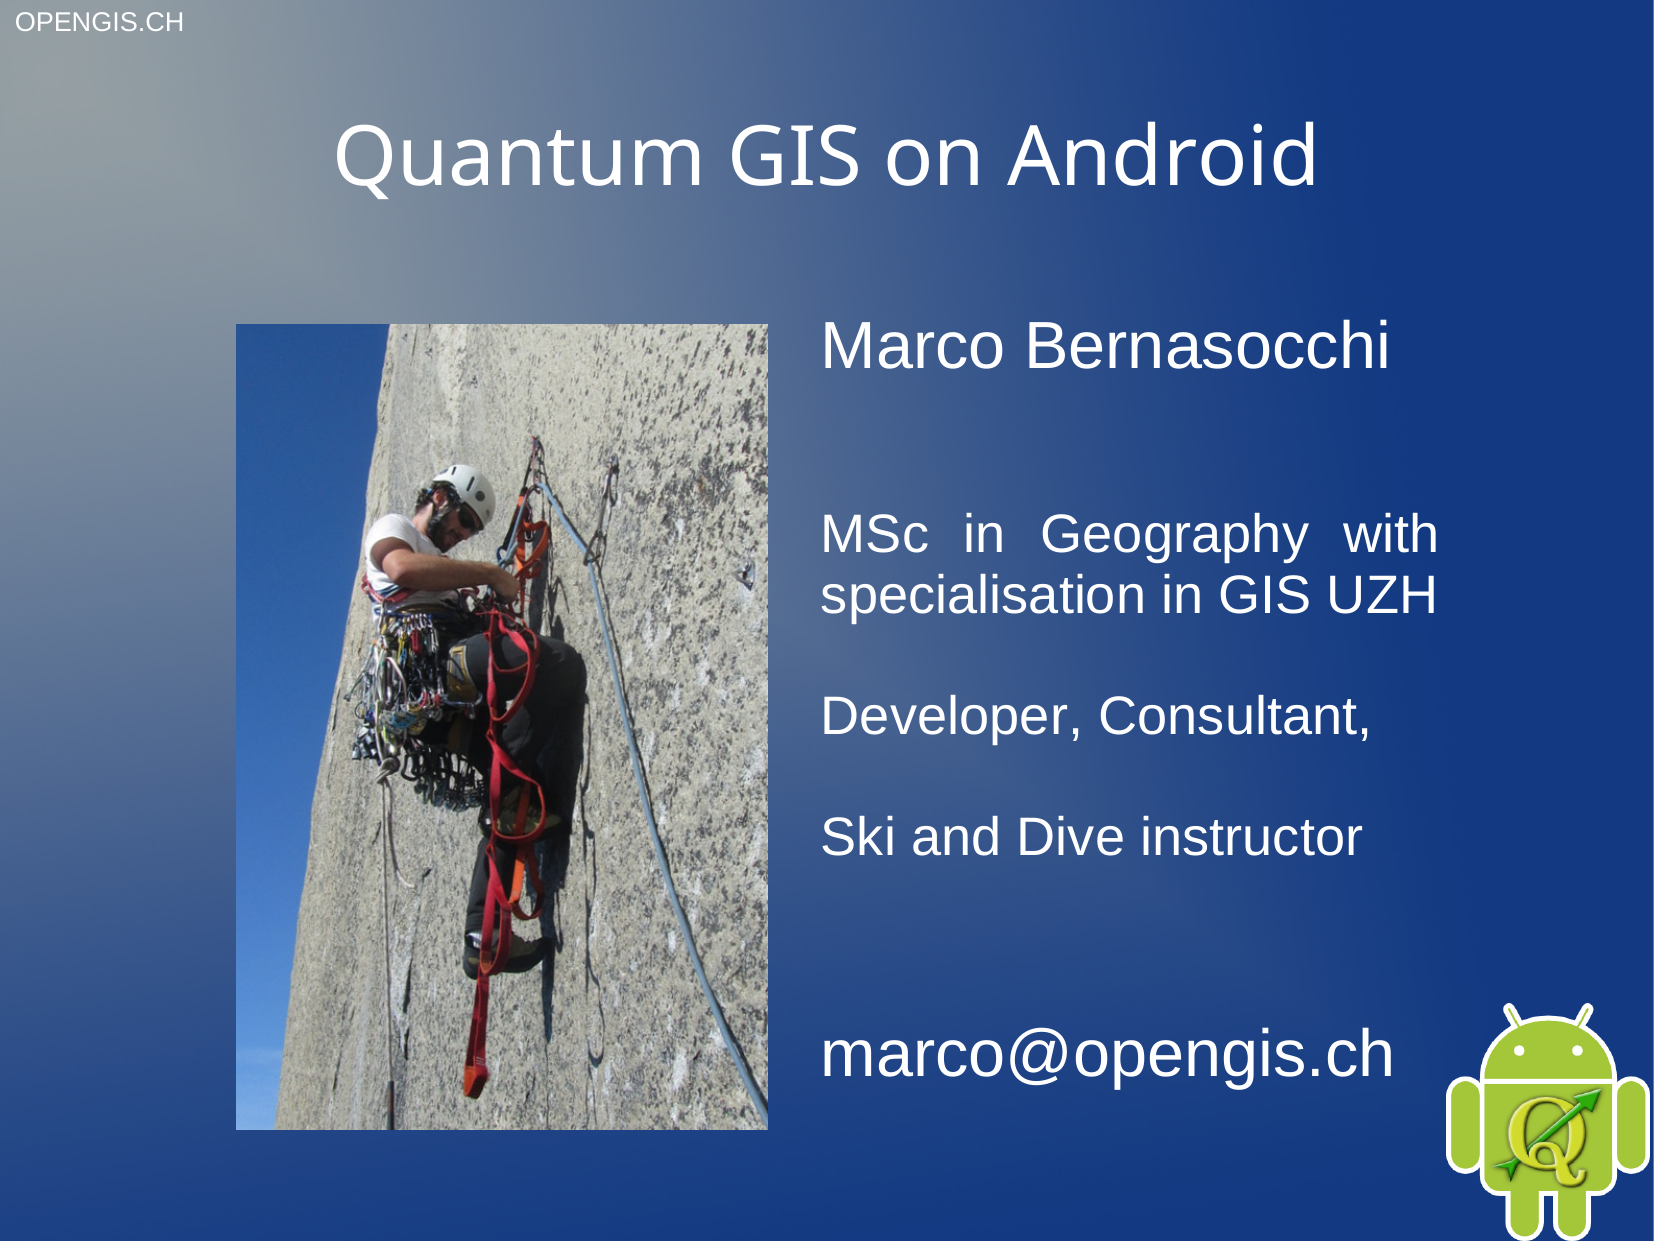

# Quantum GIS on Android
Marco Bernasocchi
MSc in Geography with specialisation in GIS UZH
Developer, Consultant,
Ski and Dive instructor
marco@opengis.ch